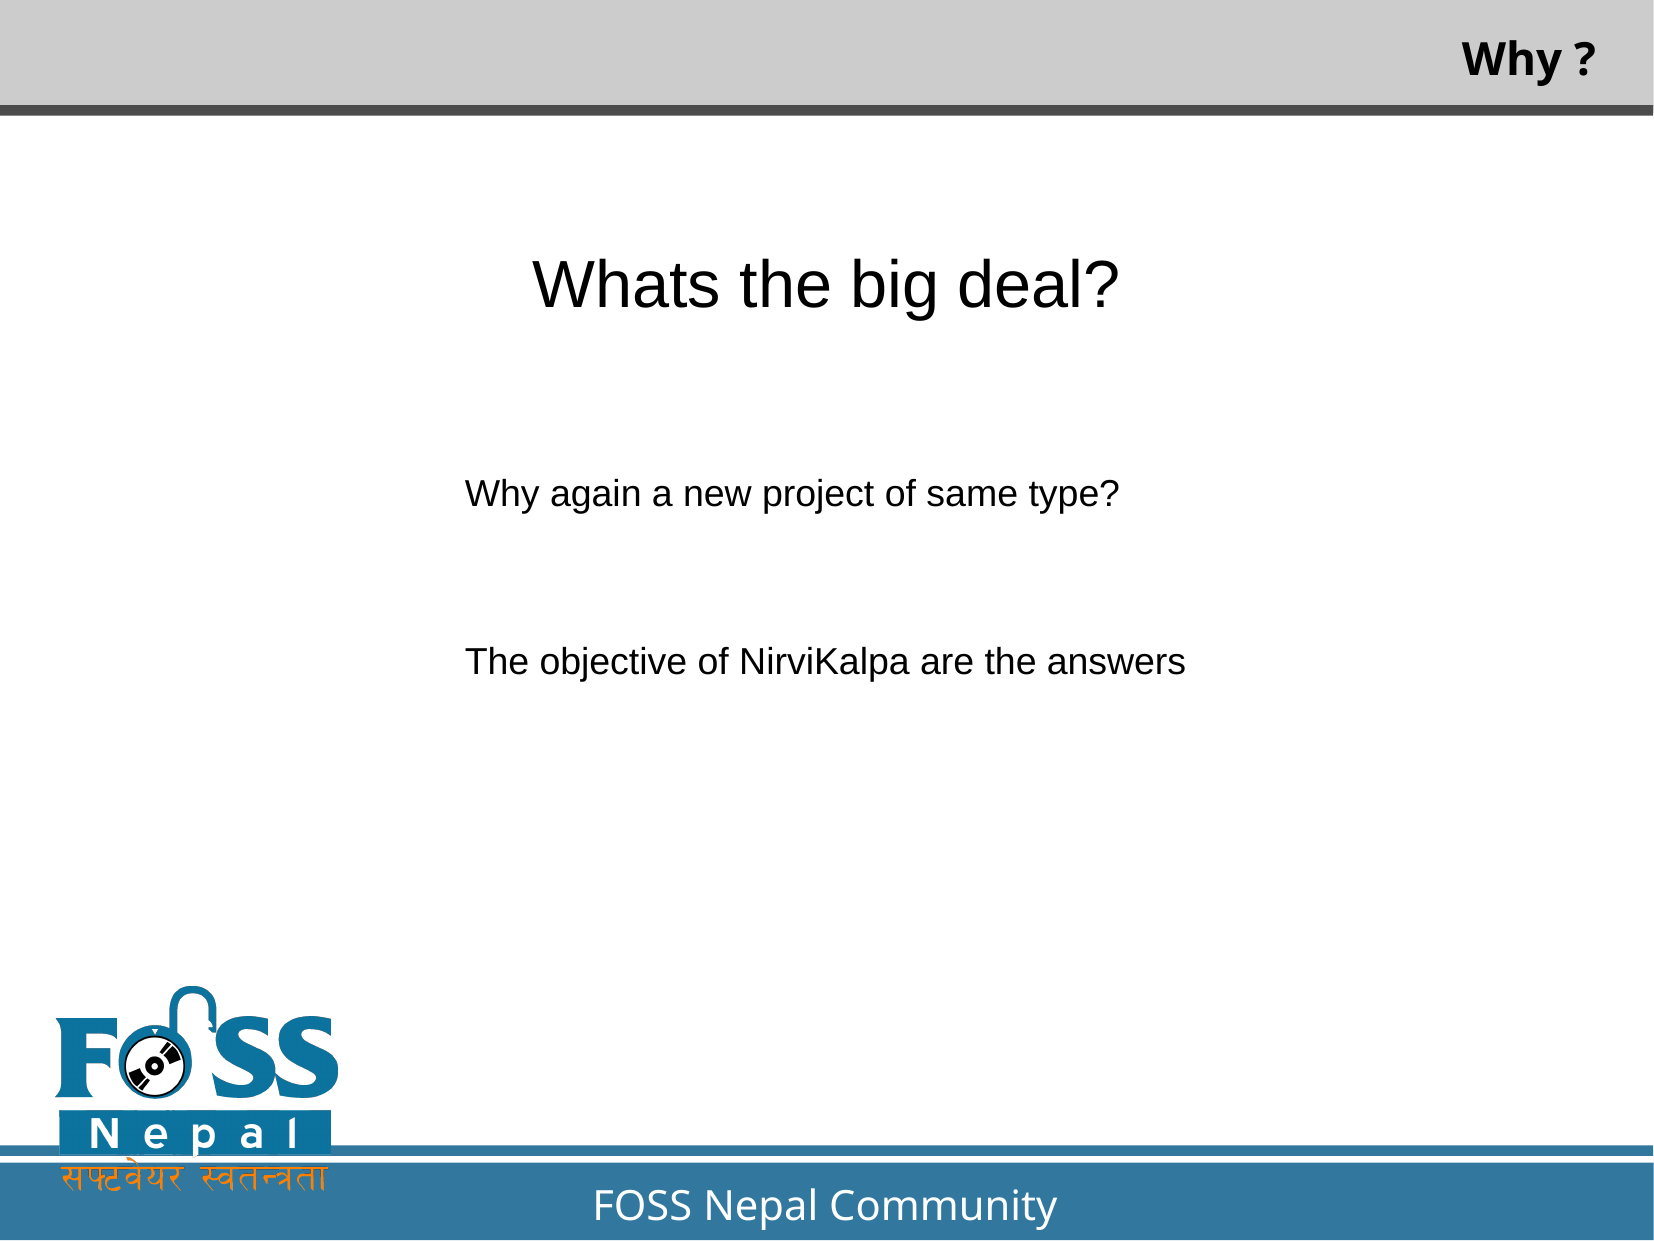

Why ?
Whats the big deal?
Why again a new project of same type?
The objective of NirviKalpa are the answers